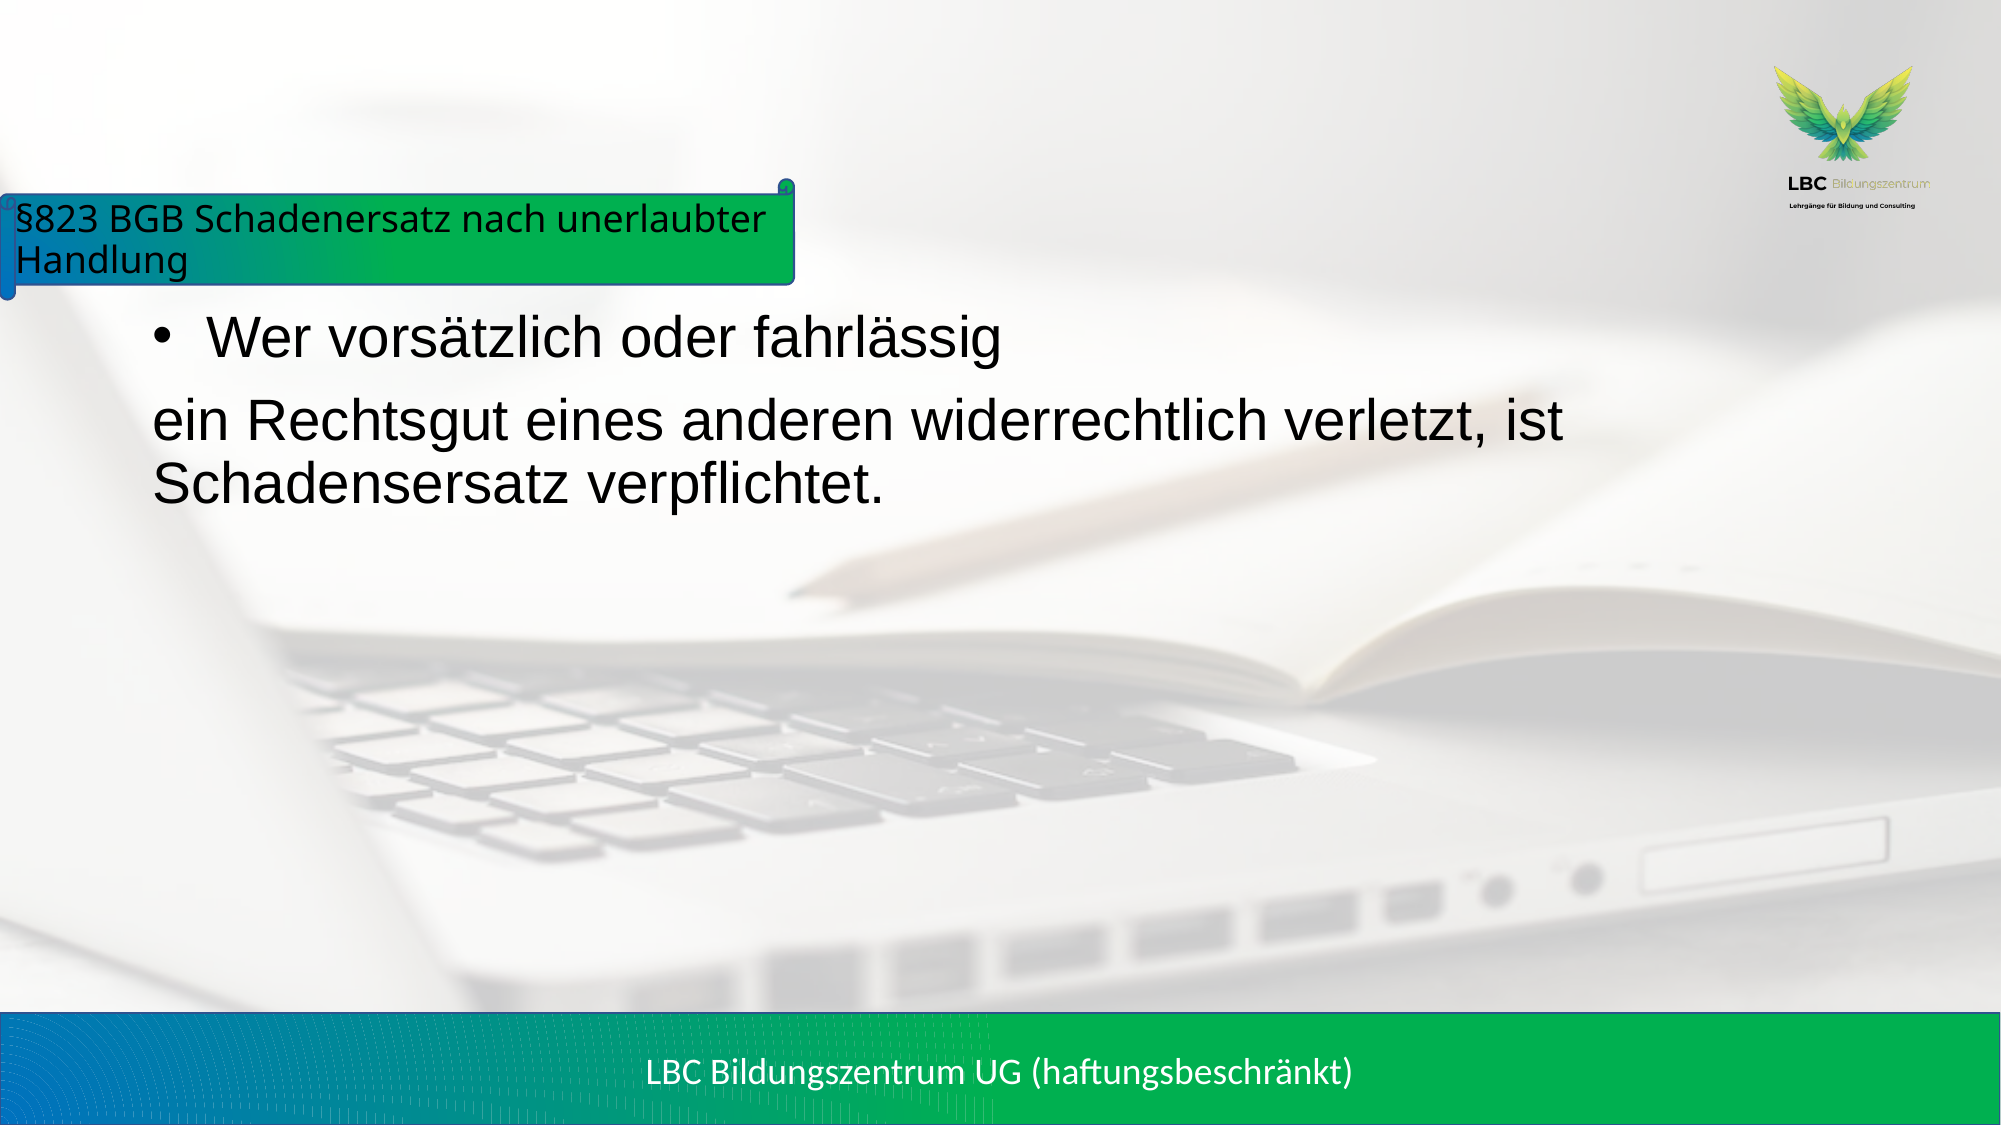

# §823 BGB Schadenersatz nach unerlaubter Handlung
 Wer vorsätzlich oder fahrlässig
ein Rechtsgut eines anderen widerrechtlich verletzt, ist Schadensersatz verpflichtet.